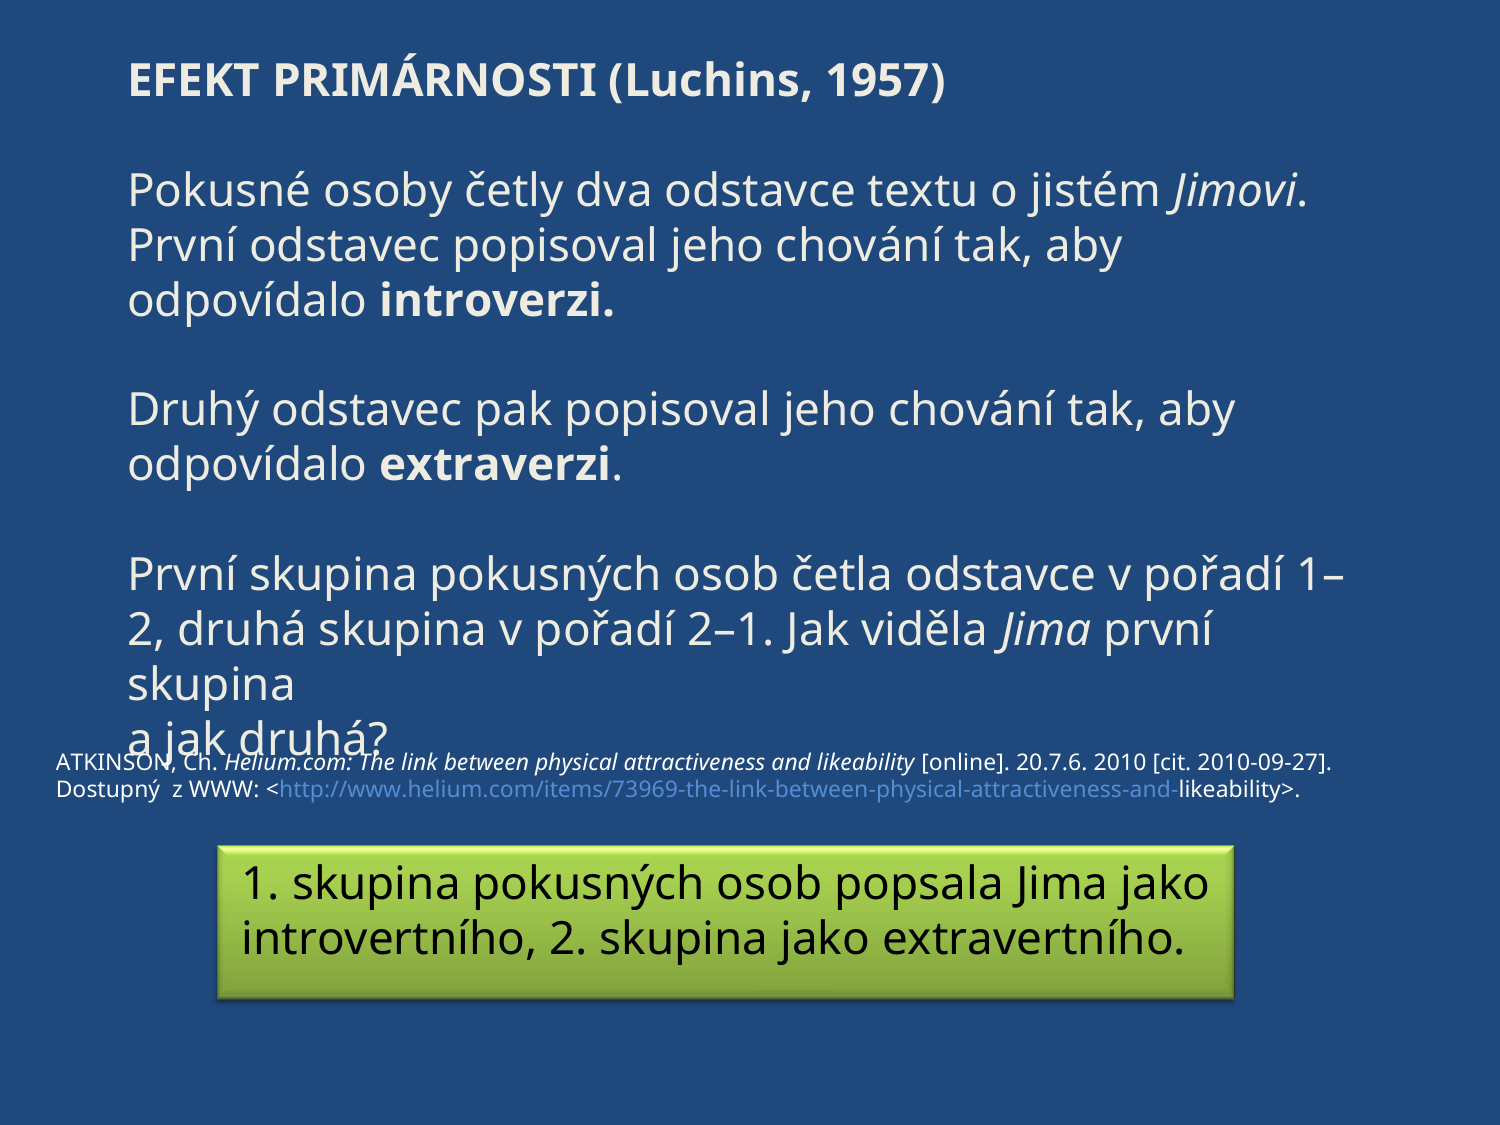

# EFEKT PRIMÁRNOSTI (Luchins, 1957) Pokusné osoby četly dva odstavce textu o jistém Jimovi. První odstavec popisoval jeho chování tak, aby odpovídalo introverzi. Druhý odstavec pak popisoval jeho chování tak, aby odpovídalo extraverzi. První skupina pokusných osob četla odstavce v pořadí 1–2, druhá skupina v pořadí 2–1. Jak viděla Jima první skupina a jak druhá?
ATKINSON, Ch. Helium.com: The link between physical attractiveness and likeability [online]. 20.7.6. 2010 [cit. 2010-09-27].
Dostupný z WWW: <http://www.helium.com/items/73969-the-link-between-physical-attractiveness-and-likeability>.
1. skupina pokusných osob popsala Jima jako introvertního, 2. skupina jako extravertního.